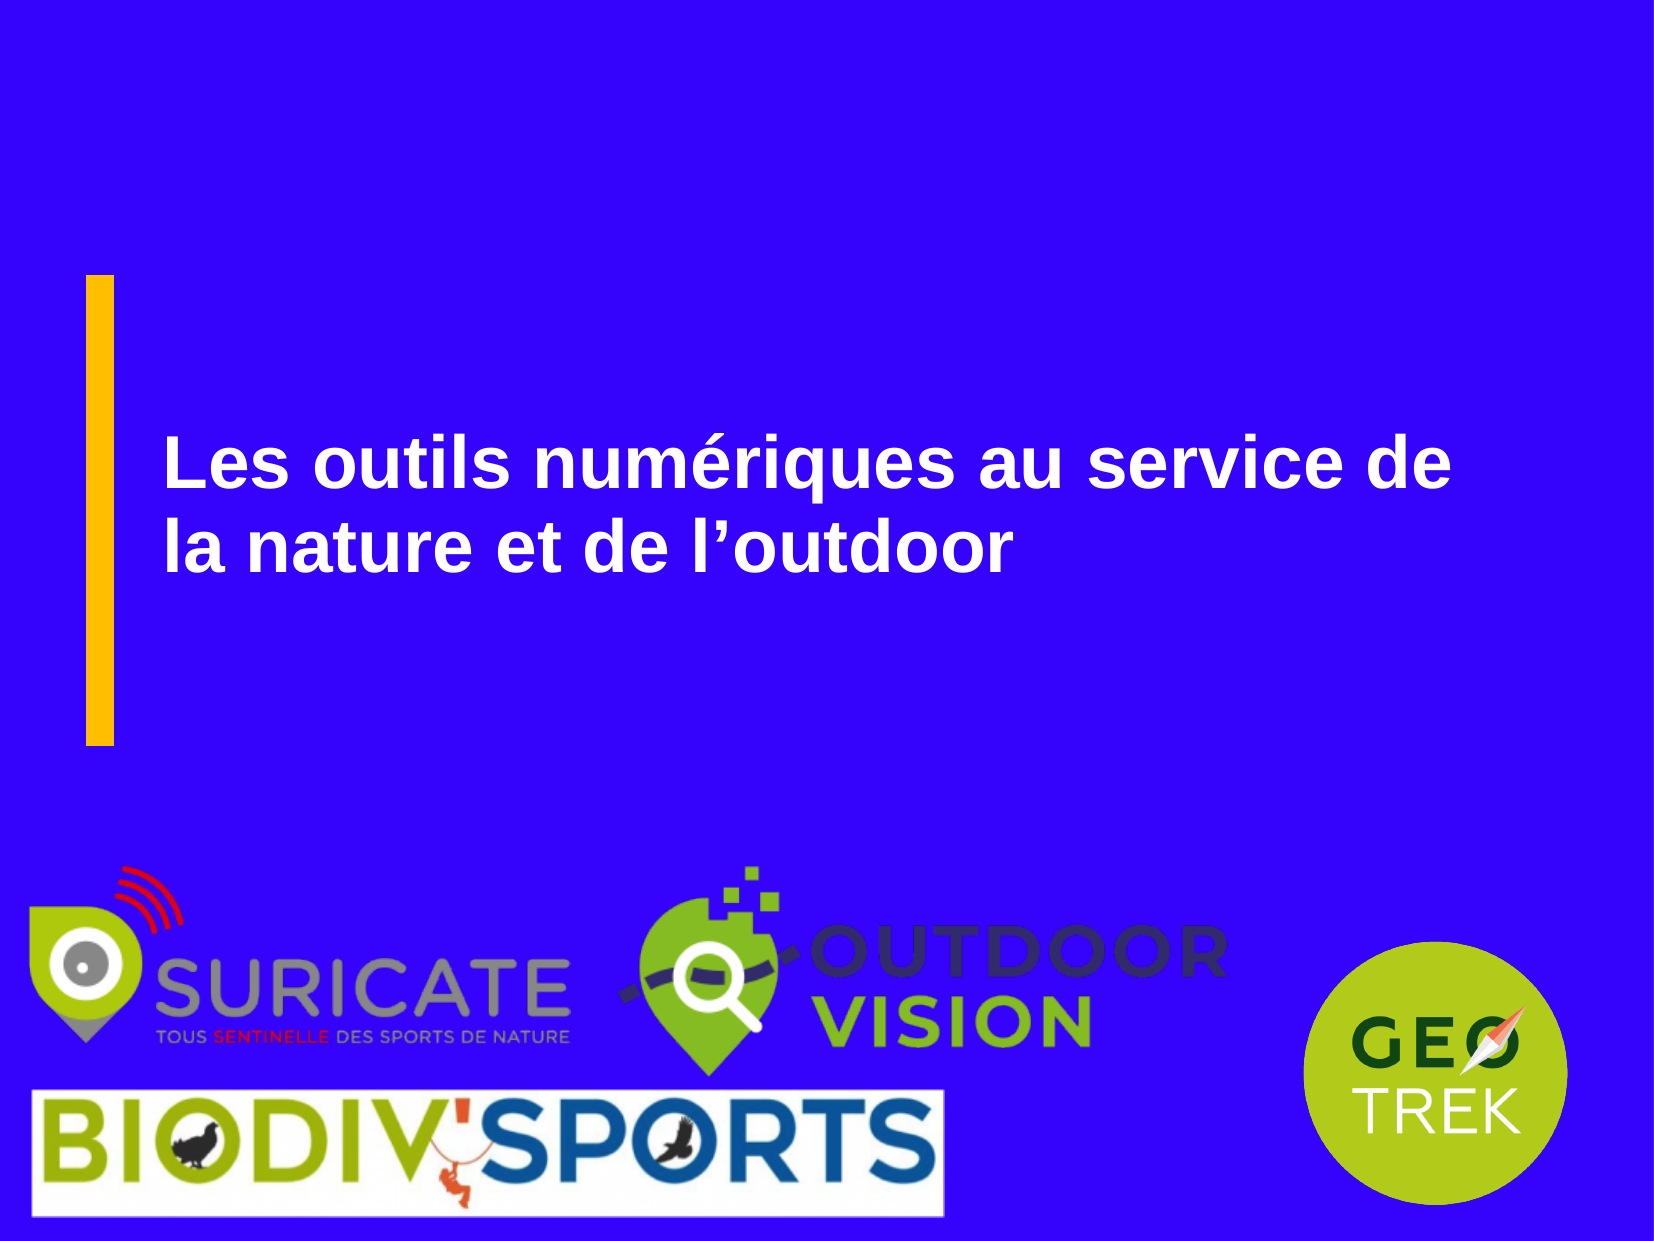

#
Les outils numériques au service de
la nature et de l’outdoor